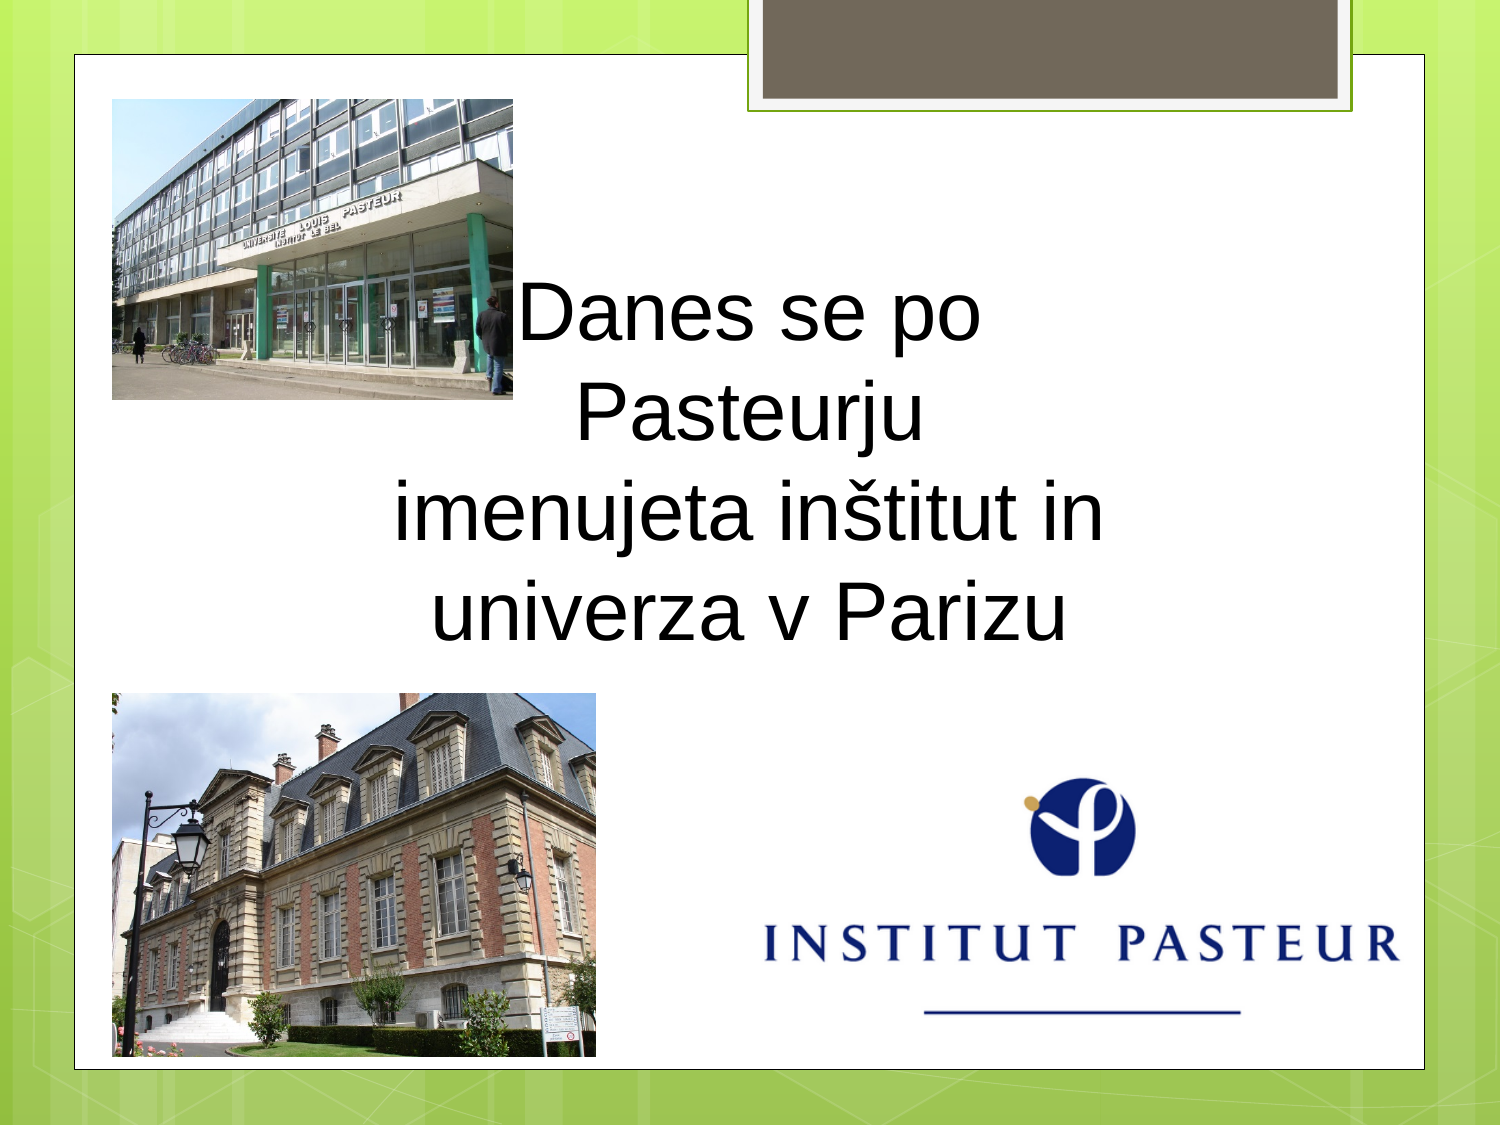

Danes se po Pasteurju imenujeta inštitut in univerza v Parizu